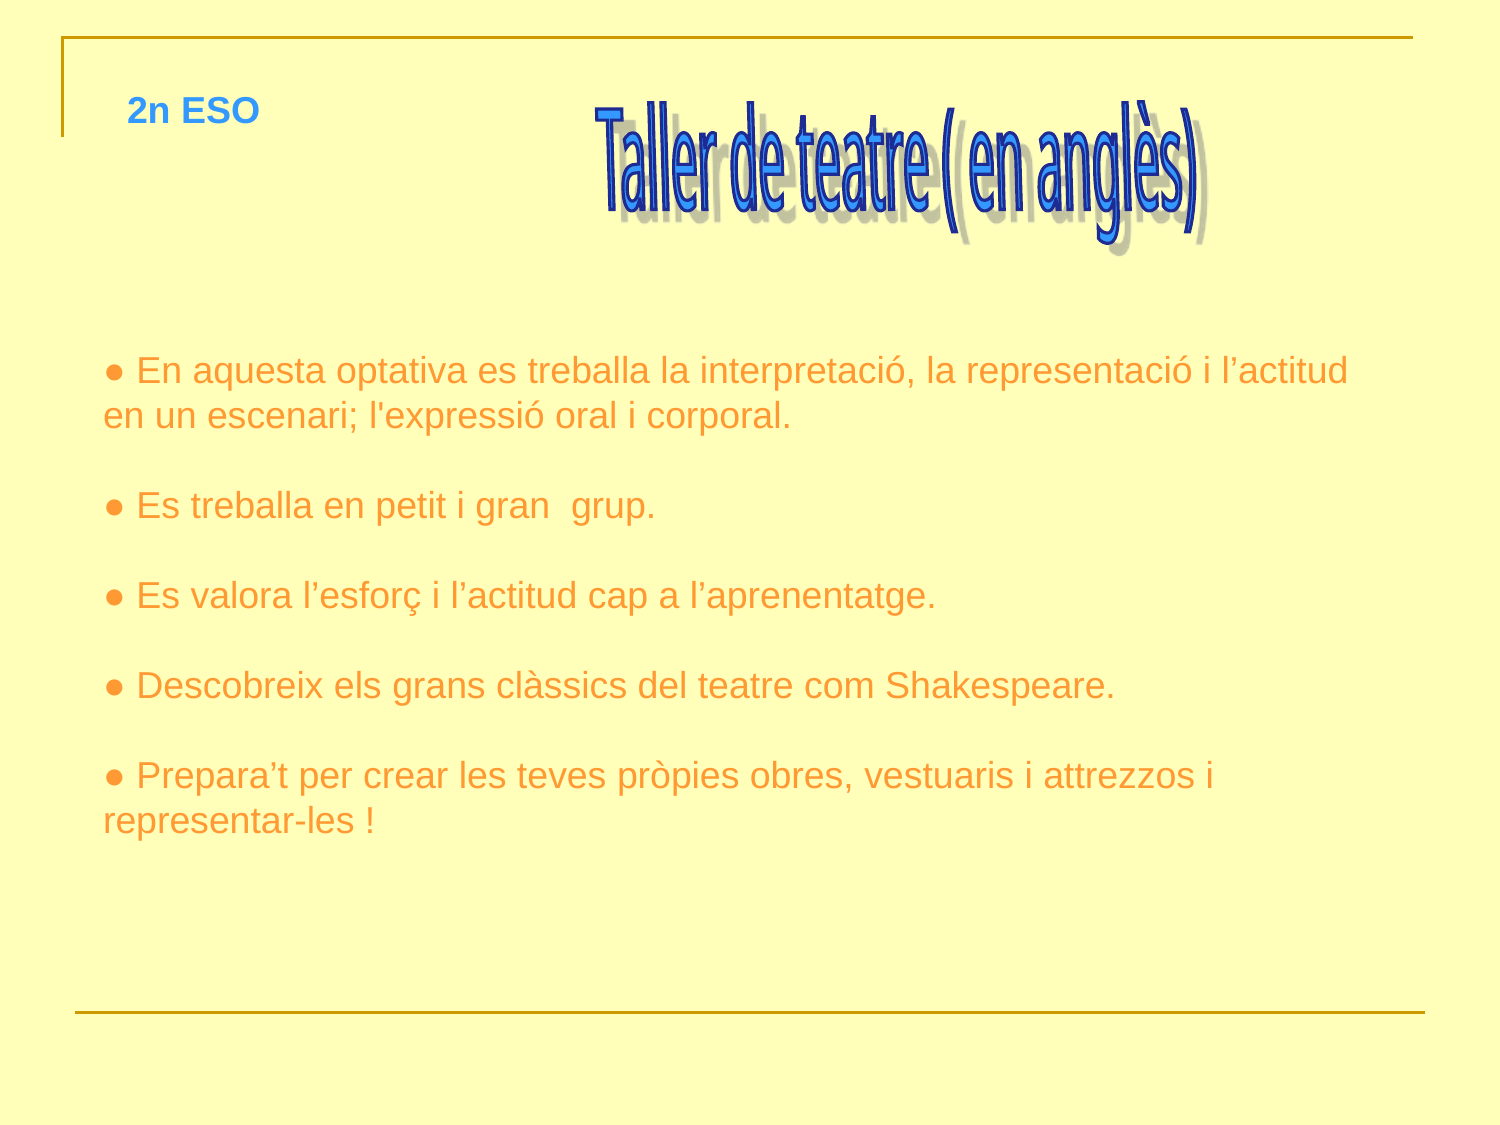

2n ESO
Taller de teatre ( en anglès)
● En aquesta optativa es treballa la interpretació, la representació i l’actitud en un escenari; l'expressió oral i corporal.
● Es treballa en petit i gran grup.
● Es valora l’esforç i l’actitud cap a l’aprenentatge.
● Descobreix els grans clàssics del teatre com Shakespeare.
● Prepara’t per crear les teves pròpies obres, vestuaris i attrezzos i representar-les !